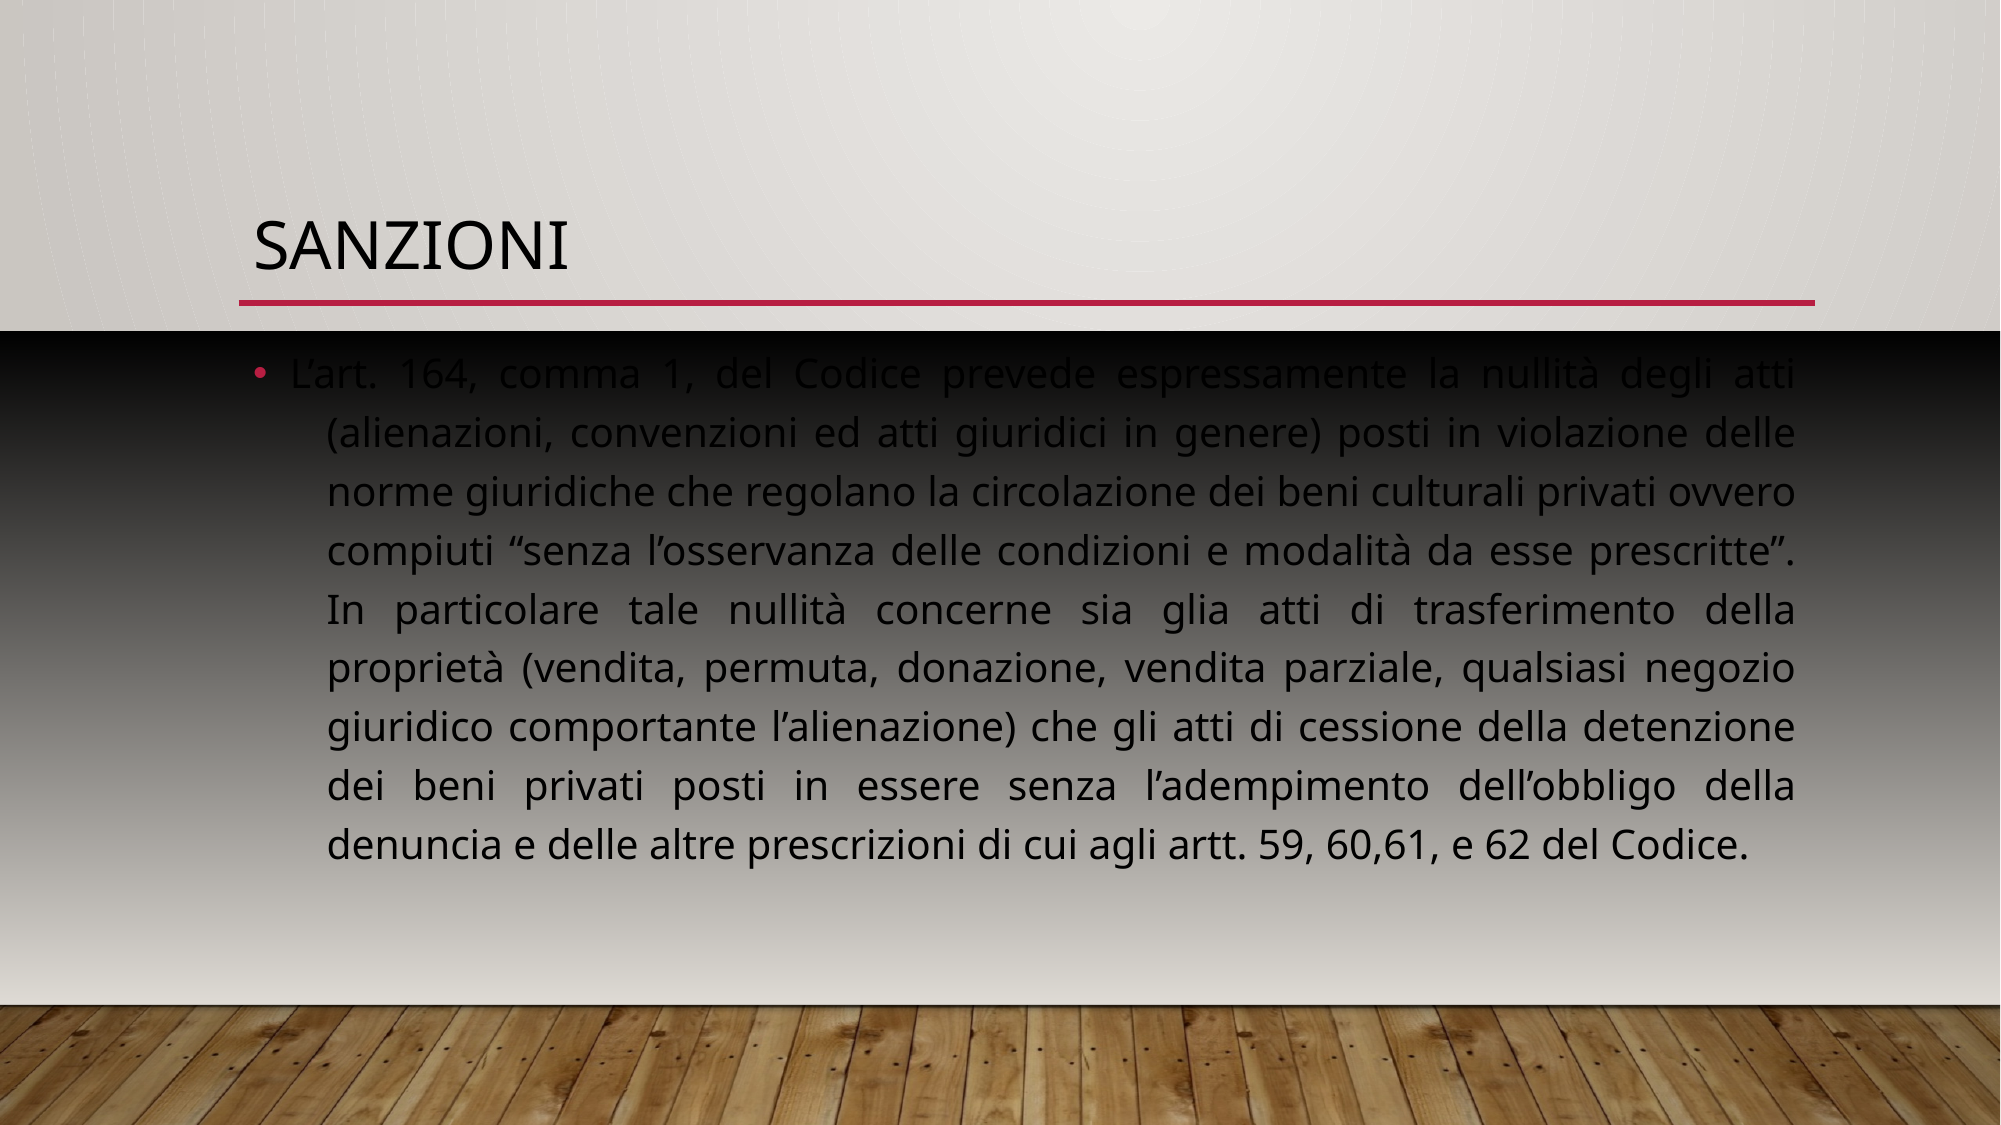

# sanzioni
L’art. 164, comma 1, del Codice prevede espressamente la nullità degli atti (alienazioni, convenzioni ed atti giuridici in genere) posti in violazione delle norme giuridiche che regolano la circolazione dei beni culturali privati ovvero compiuti “senza l’osservanza delle condizioni e modalità da esse prescritte”. In particolare tale nullità concerne sia glia atti di trasferimento della proprietà (vendita, permuta, donazione, vendita parziale, qualsiasi negozio giuridico comportante l’alienazione) che gli atti di cessione della detenzione dei beni privati posti in essere senza l’adempimento dell’obbligo della denuncia e delle altre prescrizioni di cui agli artt. 59, 60,61, e 62 del Codice.